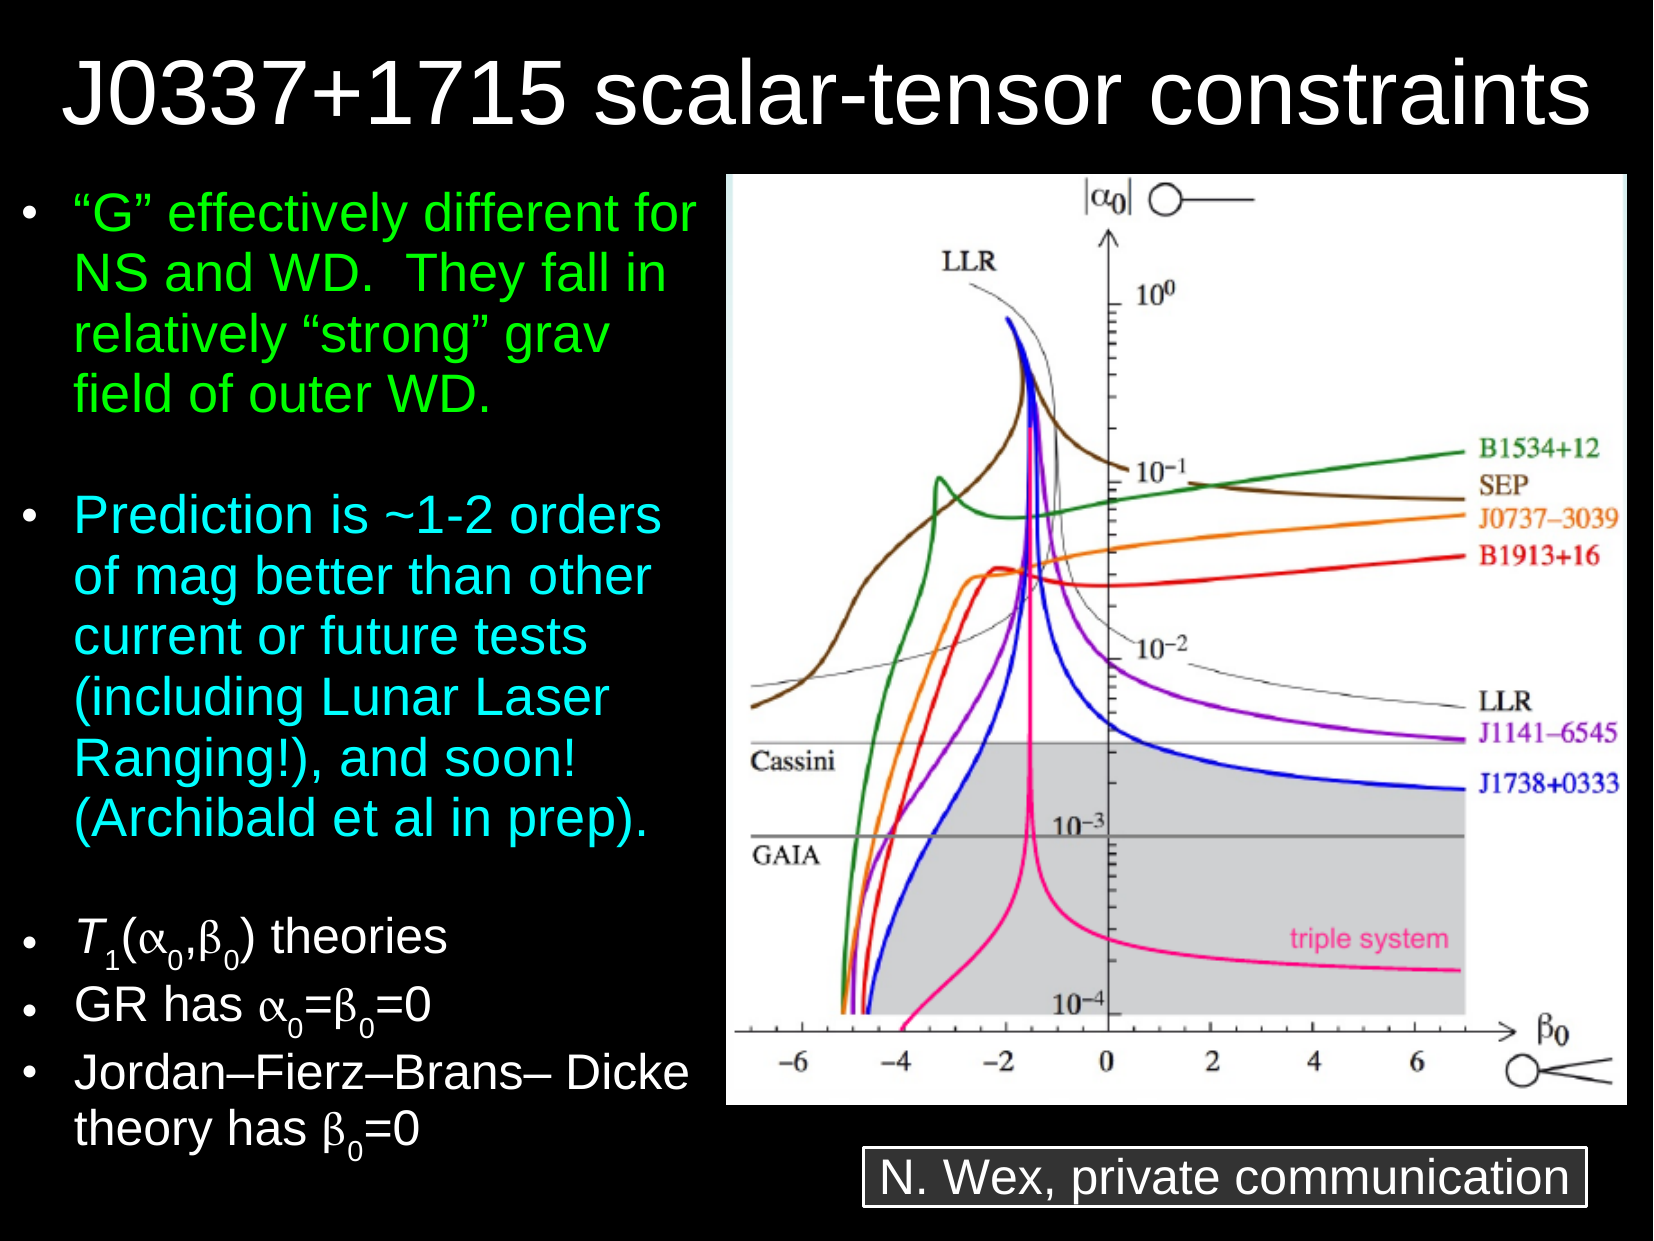

# J0337+1715 scalar-tensor constraints
“G” effectively different for NS and WD. They fall in relatively “strong” grav field of outer WD.
Prediction is ~1-2 orders of mag better than other current or future tests (including Lunar Laser Ranging!), and soon! (Archibald et al in prep).
T1(0,0) theories
GR has 0=0=0
Jordan–Fierz–Brans– Dicke theory has 0=0
 N. Wex, private communication